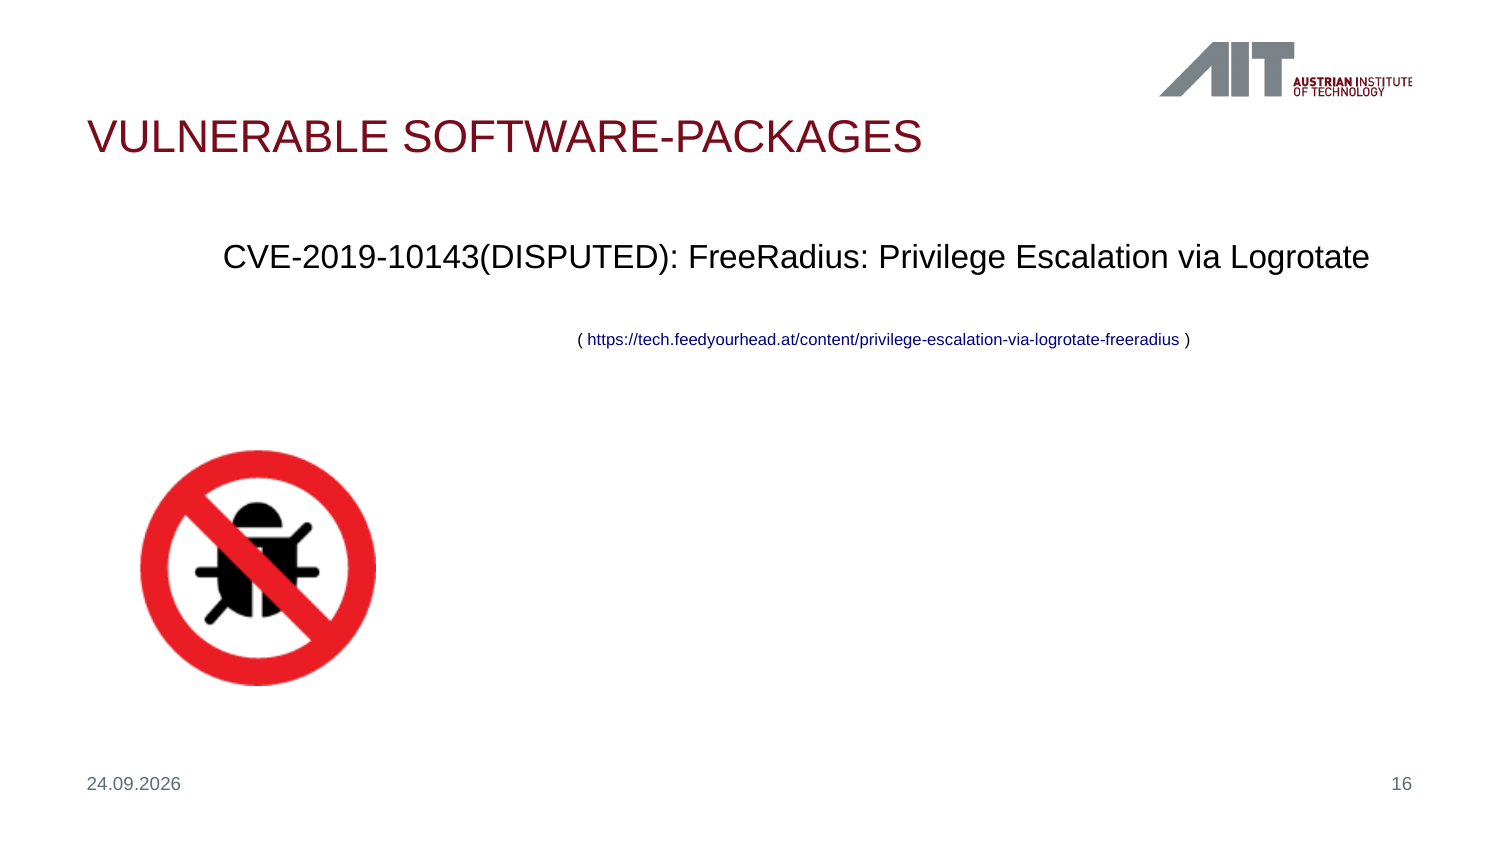

Vulnerable software-packages
# CVE-2019-10143(DISPUTED): FreeRadius: Privilege Escalation via Logrotate
( https://tech.feedyourhead.at/content/privilege-escalation-via-logrotate-freeradius )